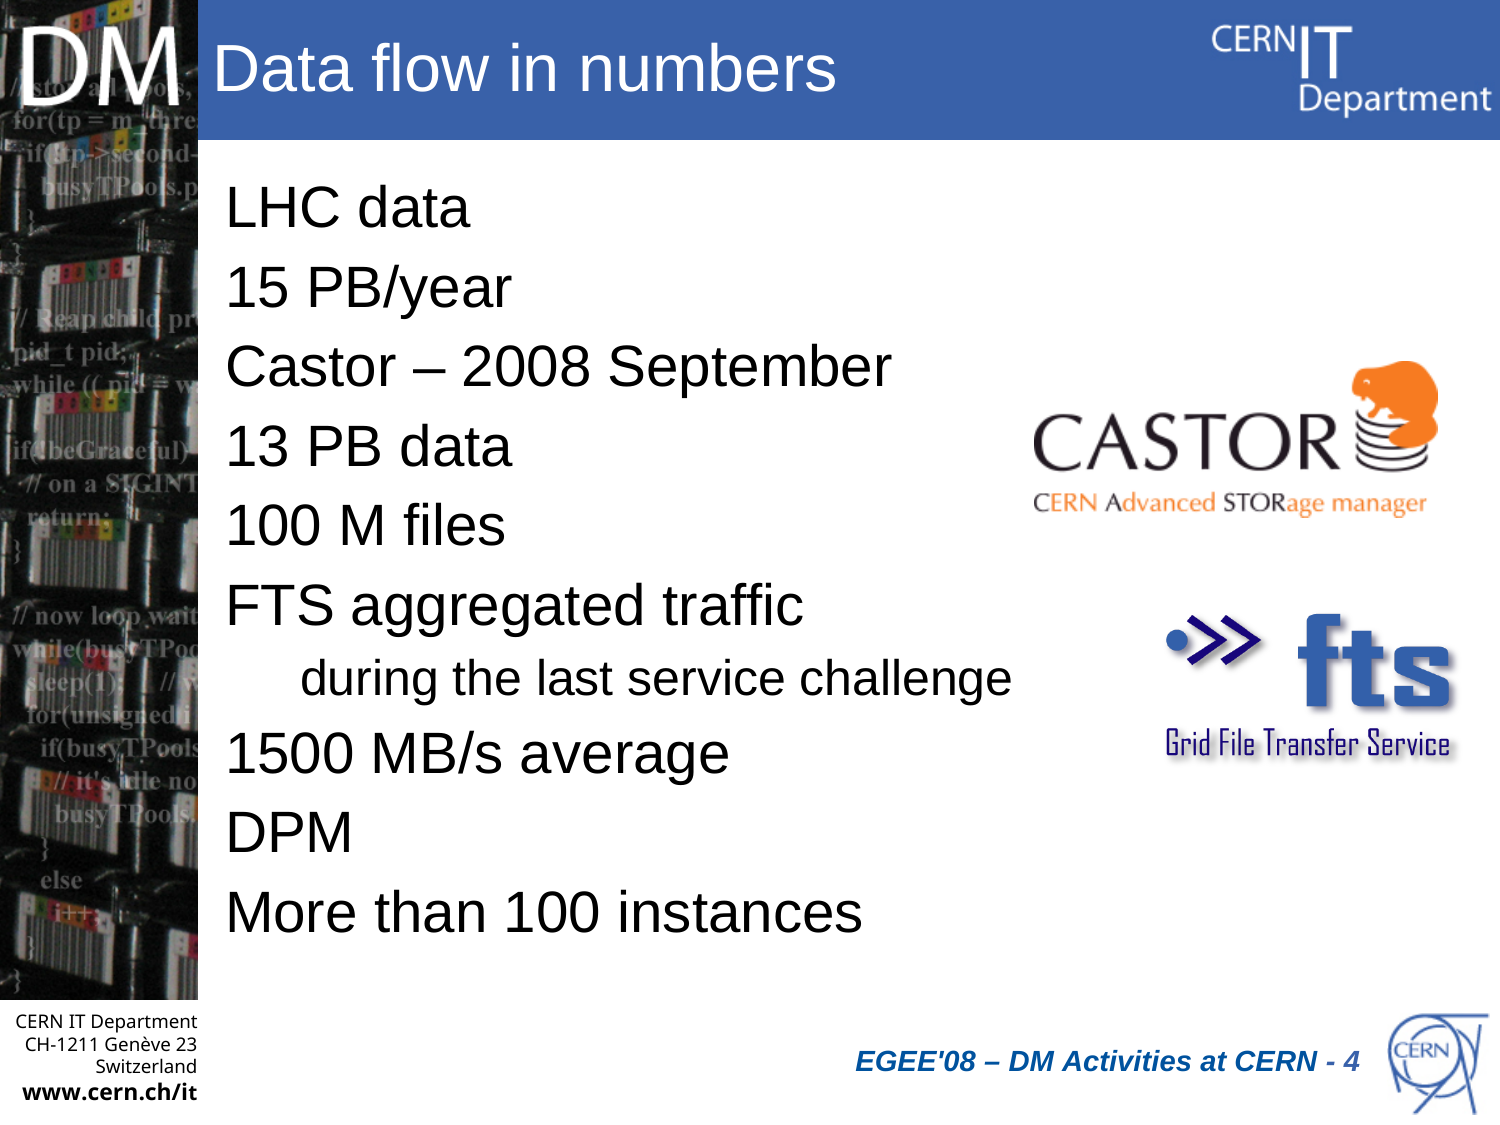

# Data flow in numbers
LHC data
15 PB/year
Castor – 2008 September
13 PB data
100 M files
FTS aggregated traffic
during the last service challenge
1500 MB/s average
DPM
More than 100 instances